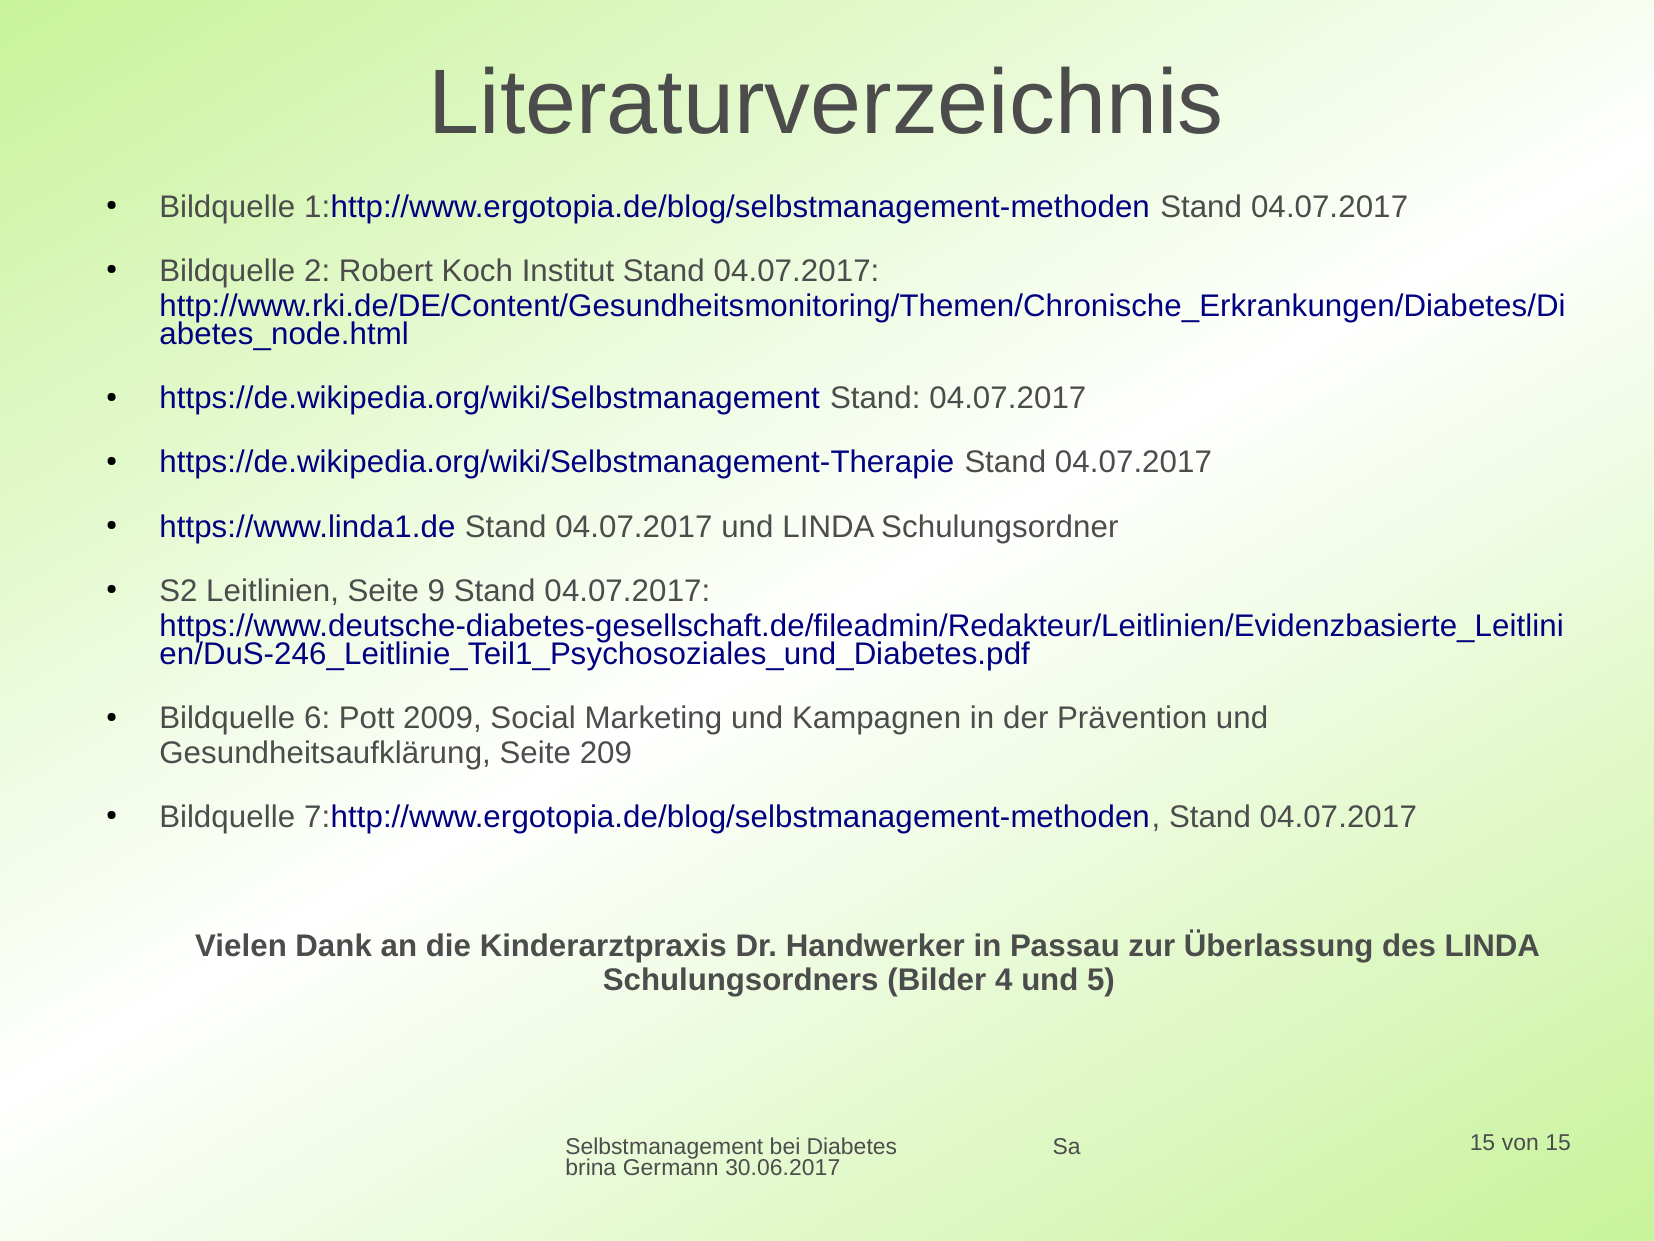

# Literaturverzeichnis
Bildquelle 1:http://www.ergotopia.de/blog/selbstmanagement-methoden Stand 04.07.2017
Bildquelle 2: Robert Koch Institut Stand 04.07.2017: http://www.rki.de/DE/Content/Gesundheitsmonitoring/Themen/Chronische_Erkrankungen/Diabetes/Diabetes_node.html
https://de.wikipedia.org/wiki/Selbstmanagement Stand: 04.07.2017
https://de.wikipedia.org/wiki/Selbstmanagement-Therapie Stand 04.07.2017
https://www.linda1.de Stand 04.07.2017 und LINDA Schulungsordner
S2 Leitlinien, Seite 9 Stand 04.07.2017: https://www.deutsche-diabetes-gesellschaft.de/fileadmin/Redakteur/Leitlinien/Evidenzbasierte_Leitlinien/DuS-246_Leitlinie_Teil1_Psychosoziales_und_Diabetes.pdf
Bildquelle 6: Pott 2009, Social Marketing und Kampagnen in der Prävention und Gesundheitsaufklärung, Seite 209
Bildquelle 7:http://www.ergotopia.de/blog/selbstmanagement-methoden, Stand 04.07.2017
Vielen Dank an die Kinderarztpraxis Dr. Handwerker in Passau zur Überlassung des LINDA Schulungsordners (Bilder 4 und 5)
15
Selbstmanagement bei Diabetes Sabrina Germann 30.06.2017